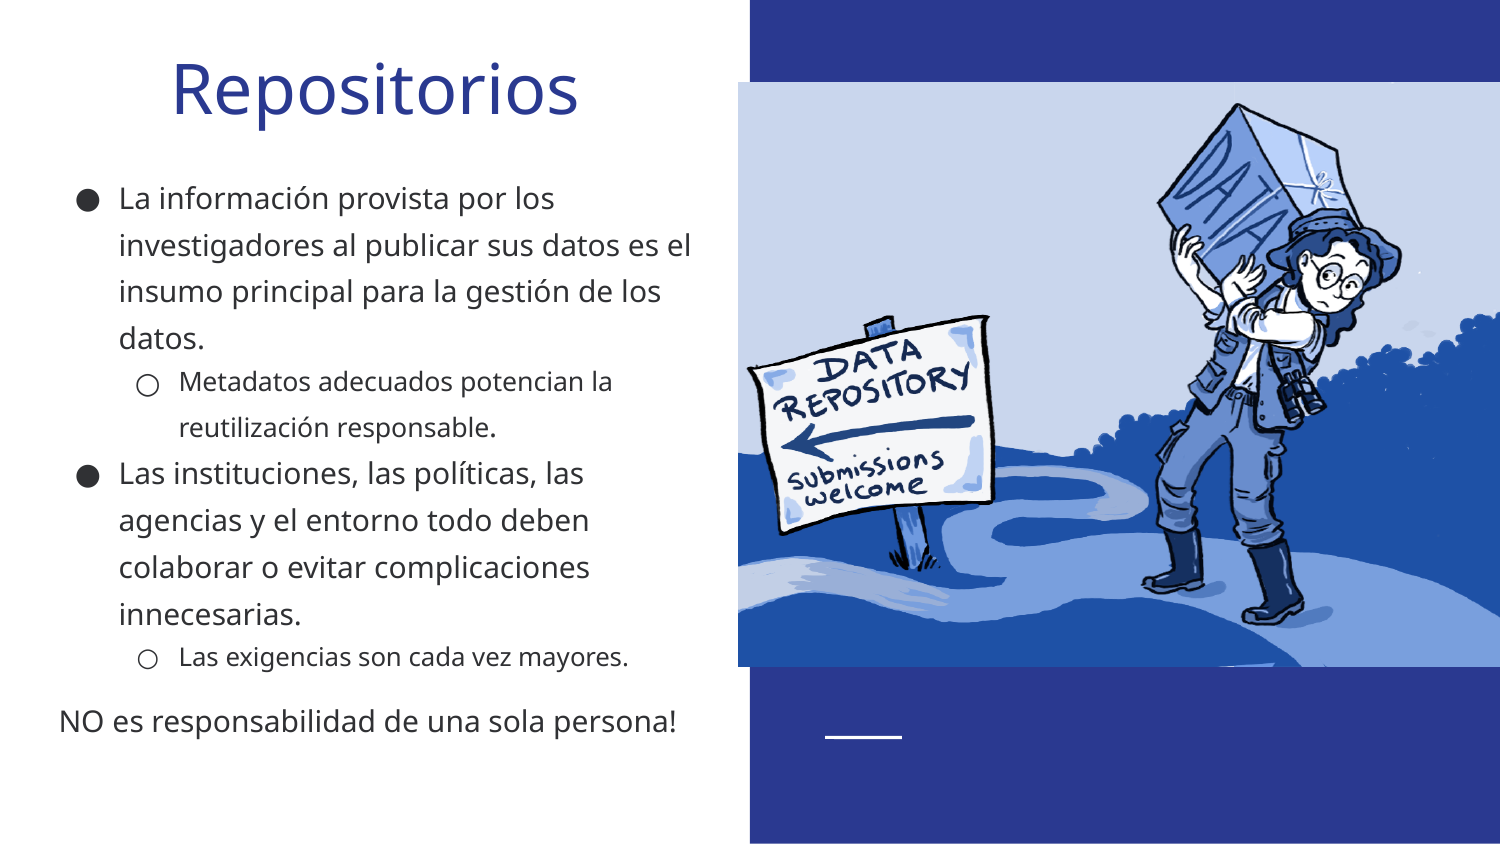

# Repositorios
La información provista por los investigadores al publicar sus datos es el insumo principal para la gestión de los datos.
Metadatos adecuados potencian la reutilización responsable.
Las instituciones, las políticas, las agencias y el entorno todo deben colaborar o evitar complicaciones innecesarias.
Las exigencias son cada vez mayores.
NO es responsabilidad de una sola persona!